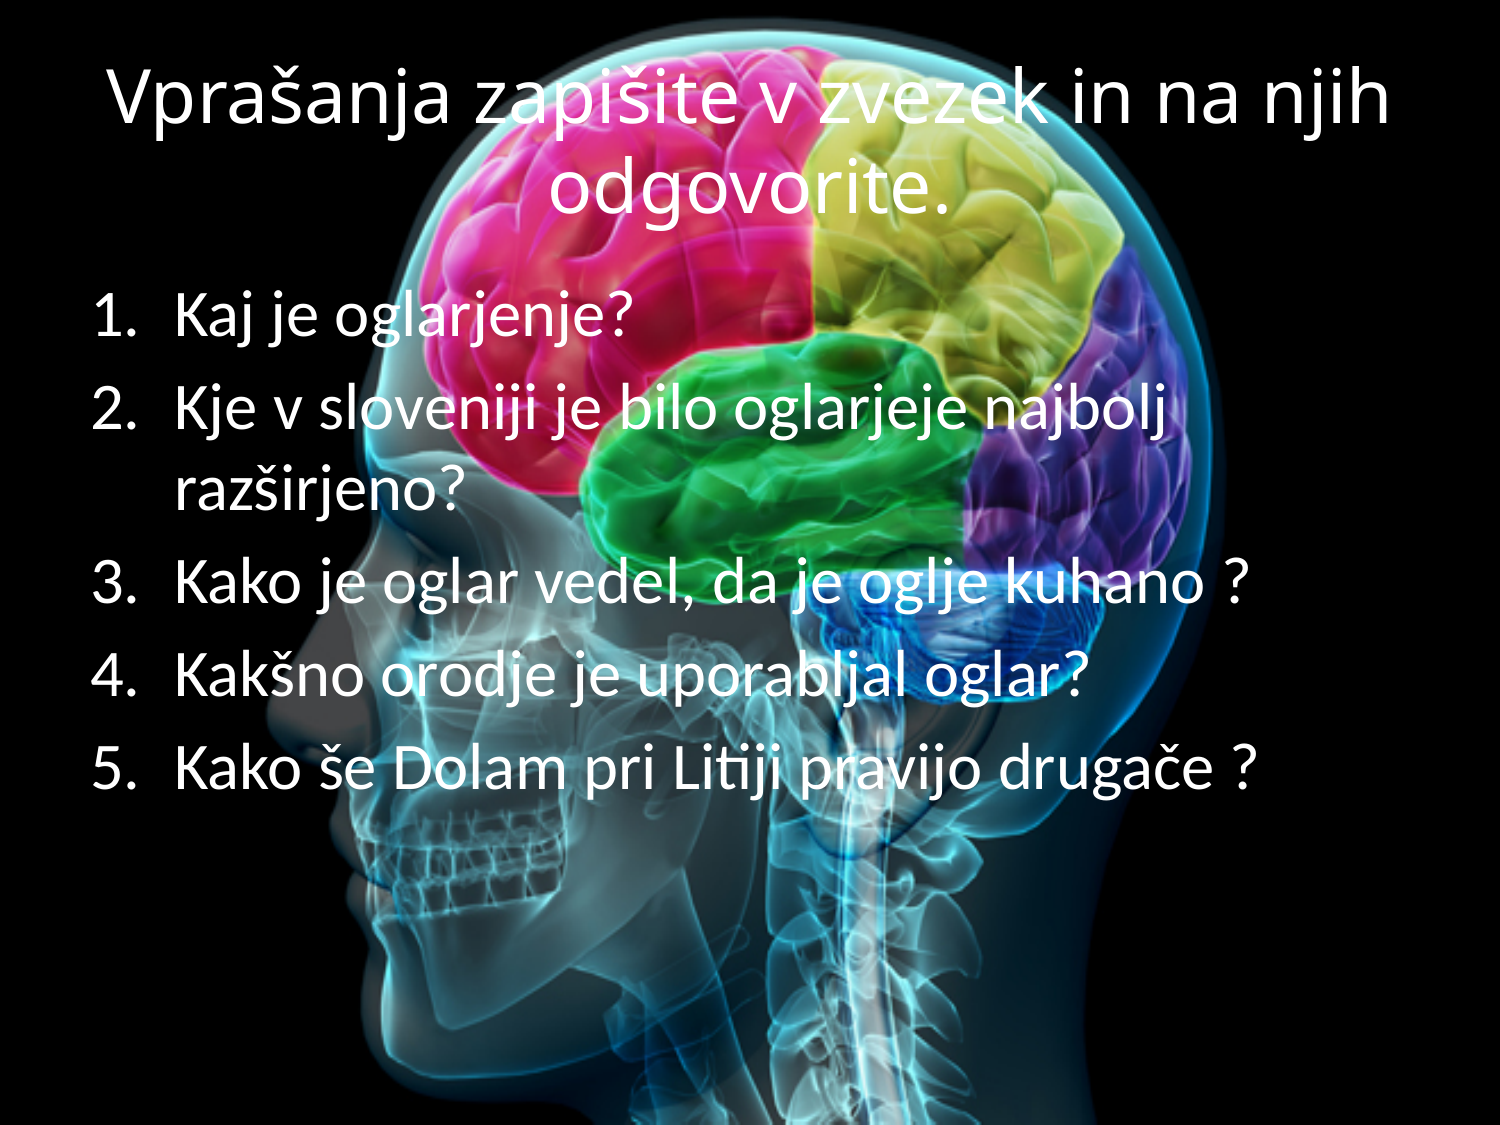

# Vprašanja zapišite v zvezek in na njih odgovorite.
Kaj je oglarjenje?
Kje v sloveniji je bilo oglarjeje najbolj razširjeno?
Kako je oglar vedel, da je oglje kuhano ?
Kakšno orodje je uporabljal oglar?
Kako še Dolam pri Litiji pravijo drugače ?